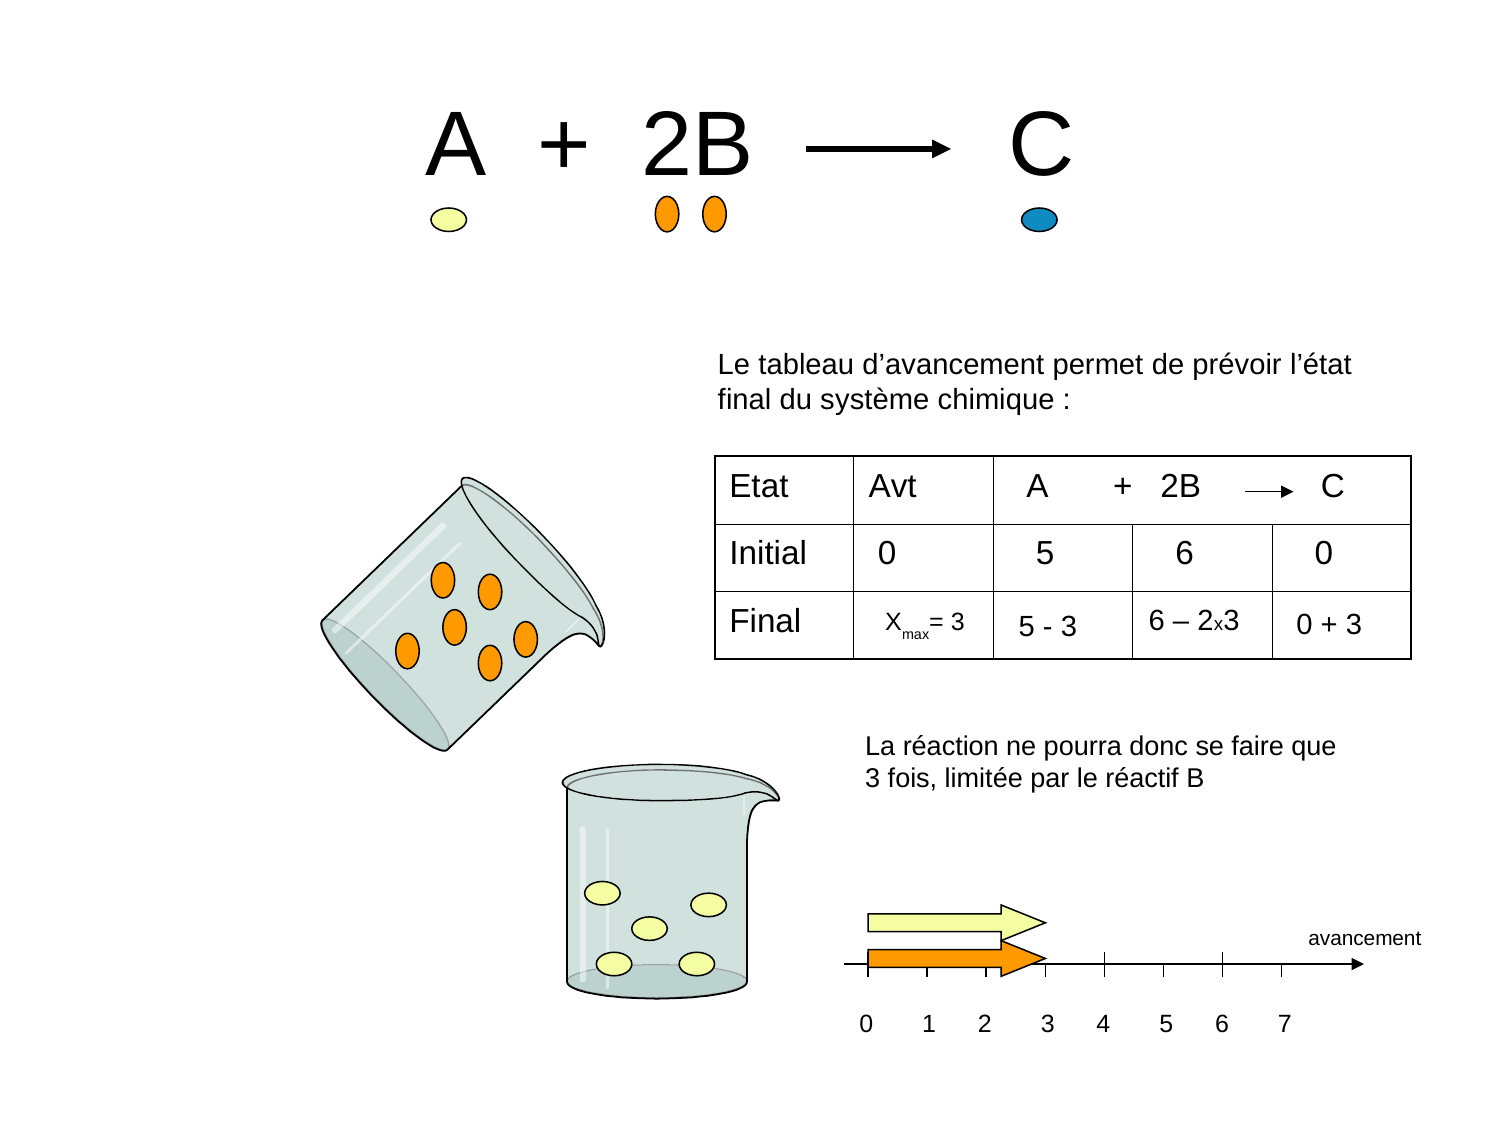

# A + 2B C
Le tableau d’avancement permet de prévoir l’état final du système chimique :
| Etat | Avt | A + 2B C | | |
| --- | --- | --- | --- | --- |
| Initial | 0 | 5 | 6 | 0 |
| Final | xmax | 5-xmax | 6-2xmax | 0+xmax |
6 – 2x3
 Xmax= 3
0 + 3
5 - 3
La réaction ne pourra donc se faire que 3 fois, limitée par le réactif B
avancement
0 1 2 3 4 5 6 7